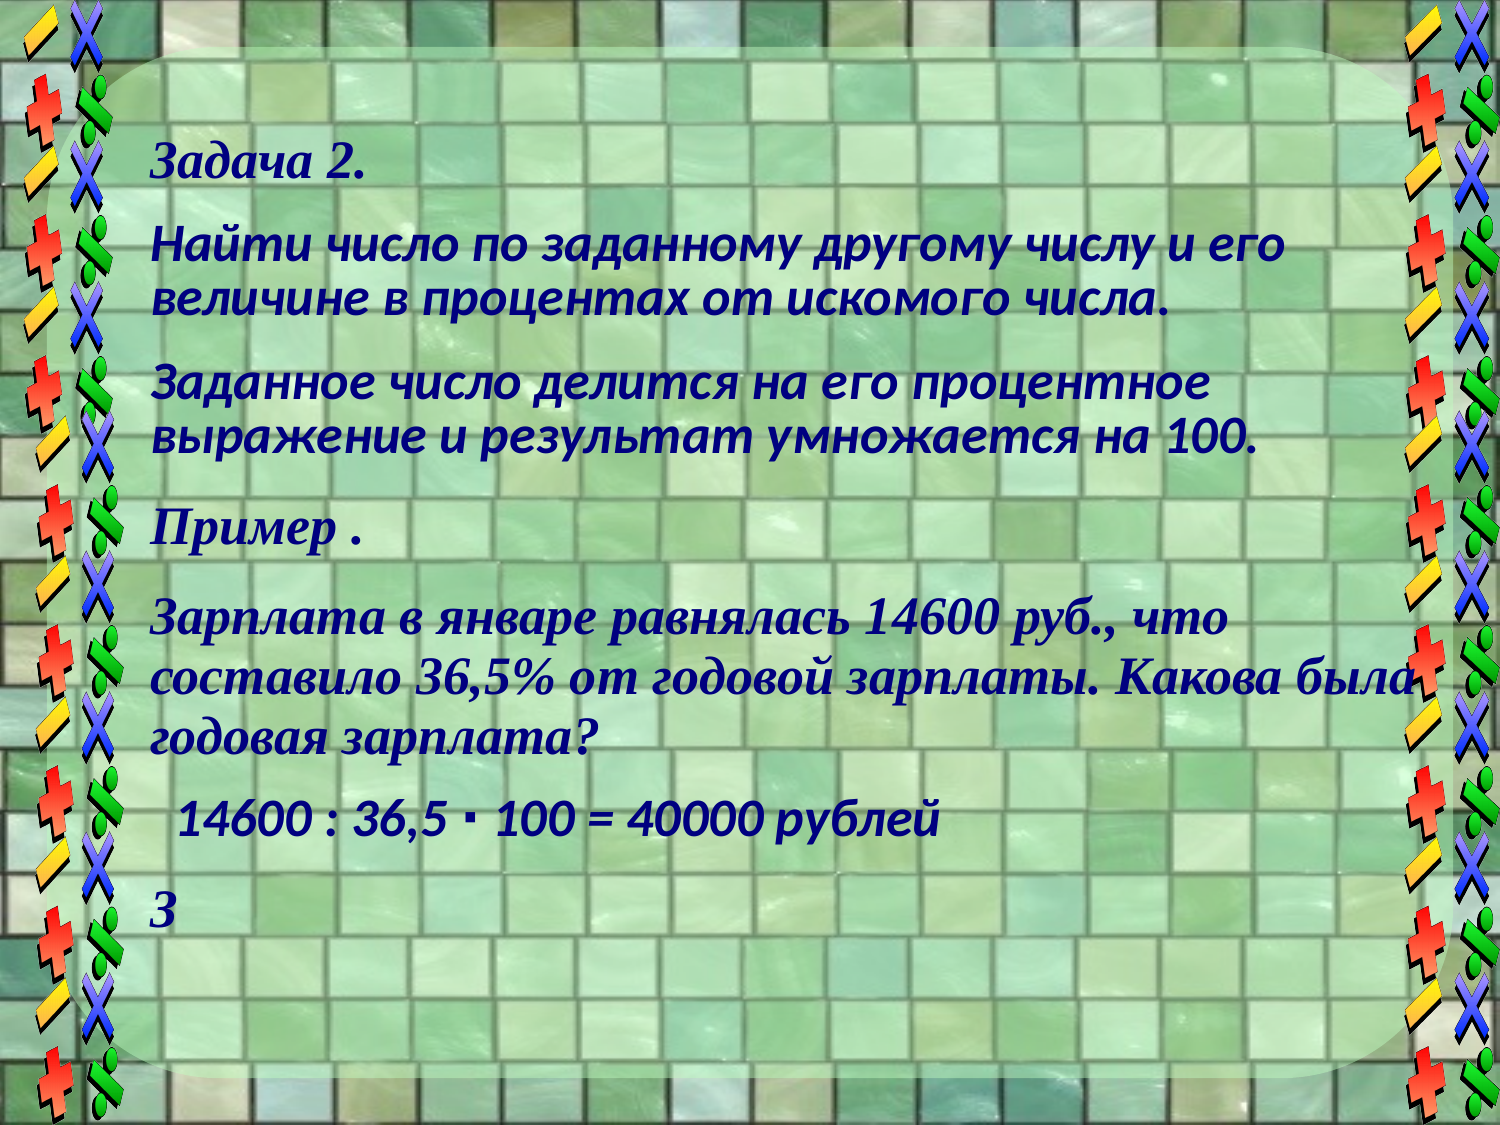

#
Задача 2.
Найти число по заданному другому числу и его величине в процентах от искомого числа.
Заданное число делится на его процентное выражение и результат умножается на 100.
Пример .
Зарплата в январе равнялась 14600 руб., что составило 36,5% от годовой зарплаты. Какова была годовая зарплата?
 14600 : 36,5 ∙ 100 = 40000 рублей
З